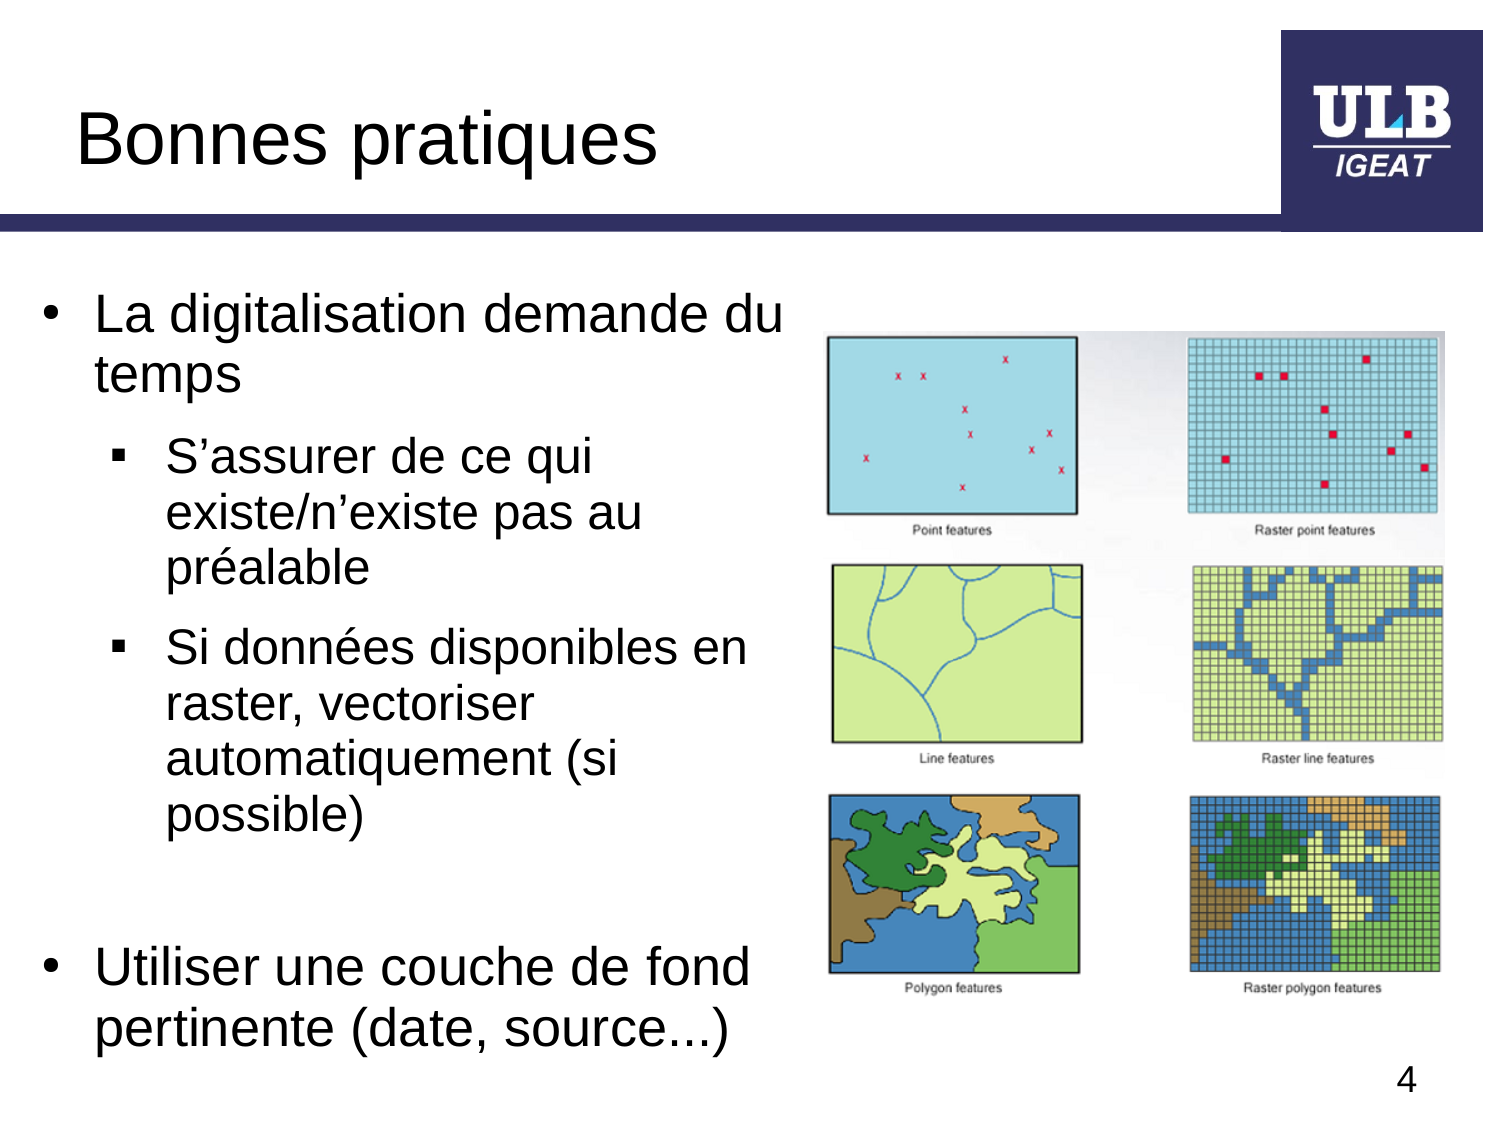

# Bonnes pratiques
La digitalisation demande du temps
S’assurer de ce qui existe/n’existe pas au préalable
Si données disponibles en raster, vectoriser automatiquement (si possible)
Utiliser une couche de fond pertinente (date, source...)